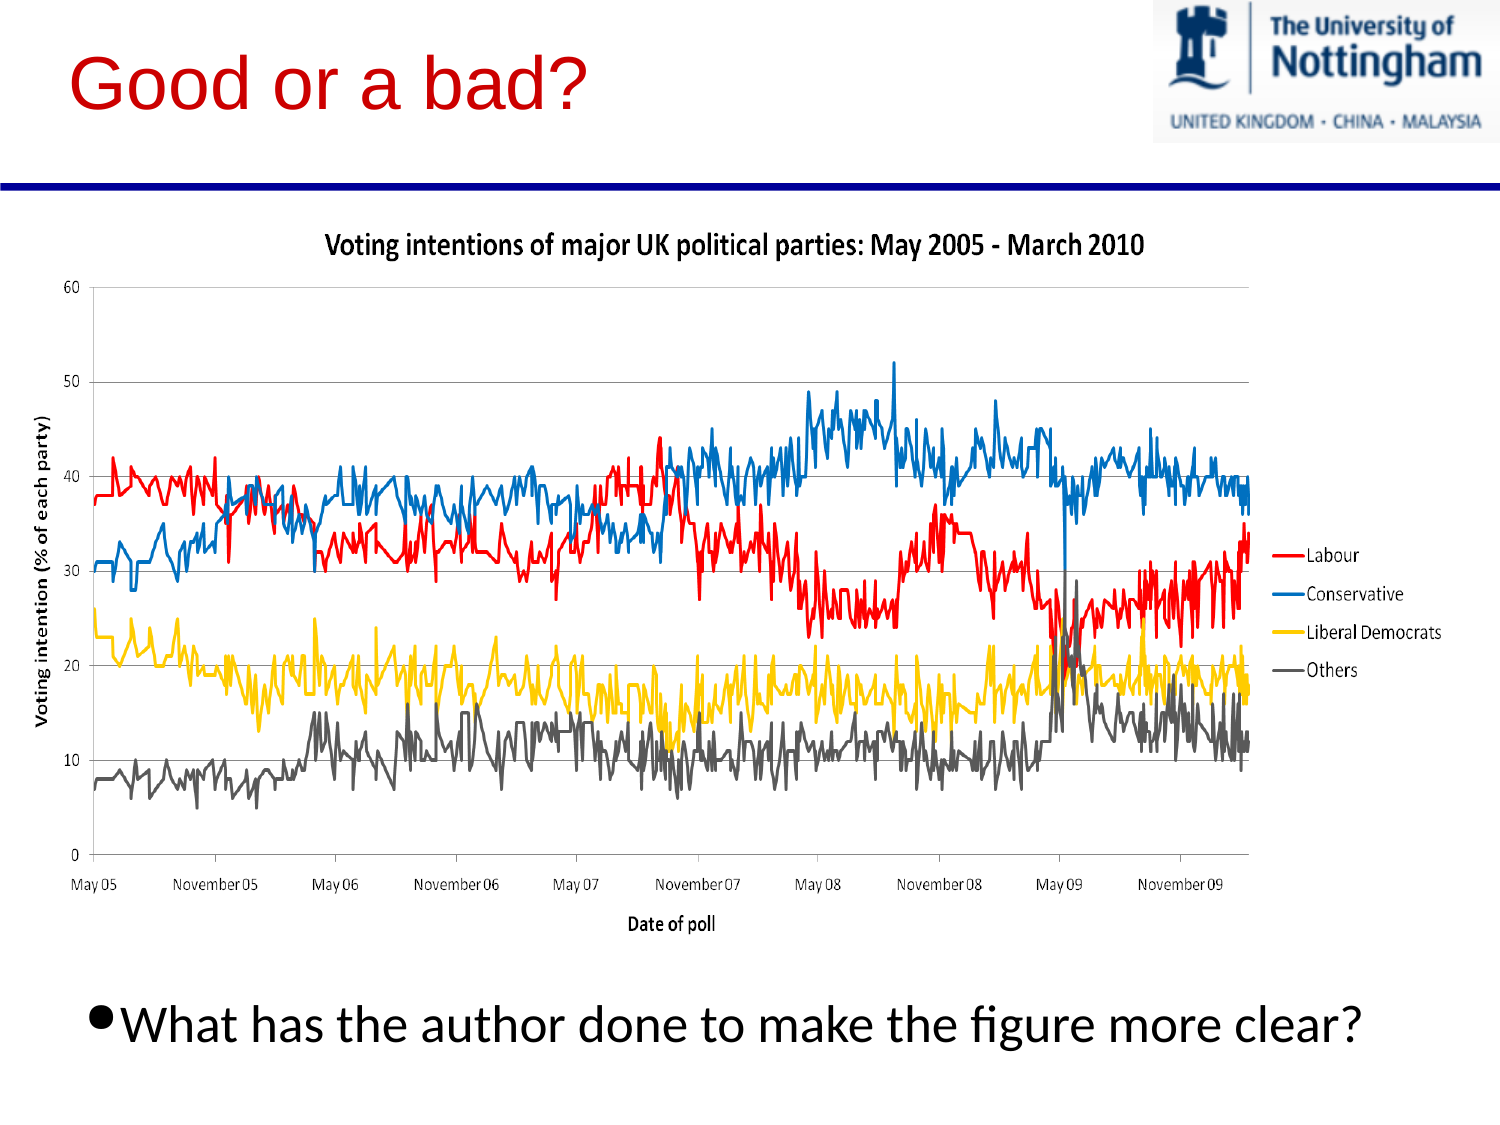

Good or a bad?
What has the author done to make the figure more clear?